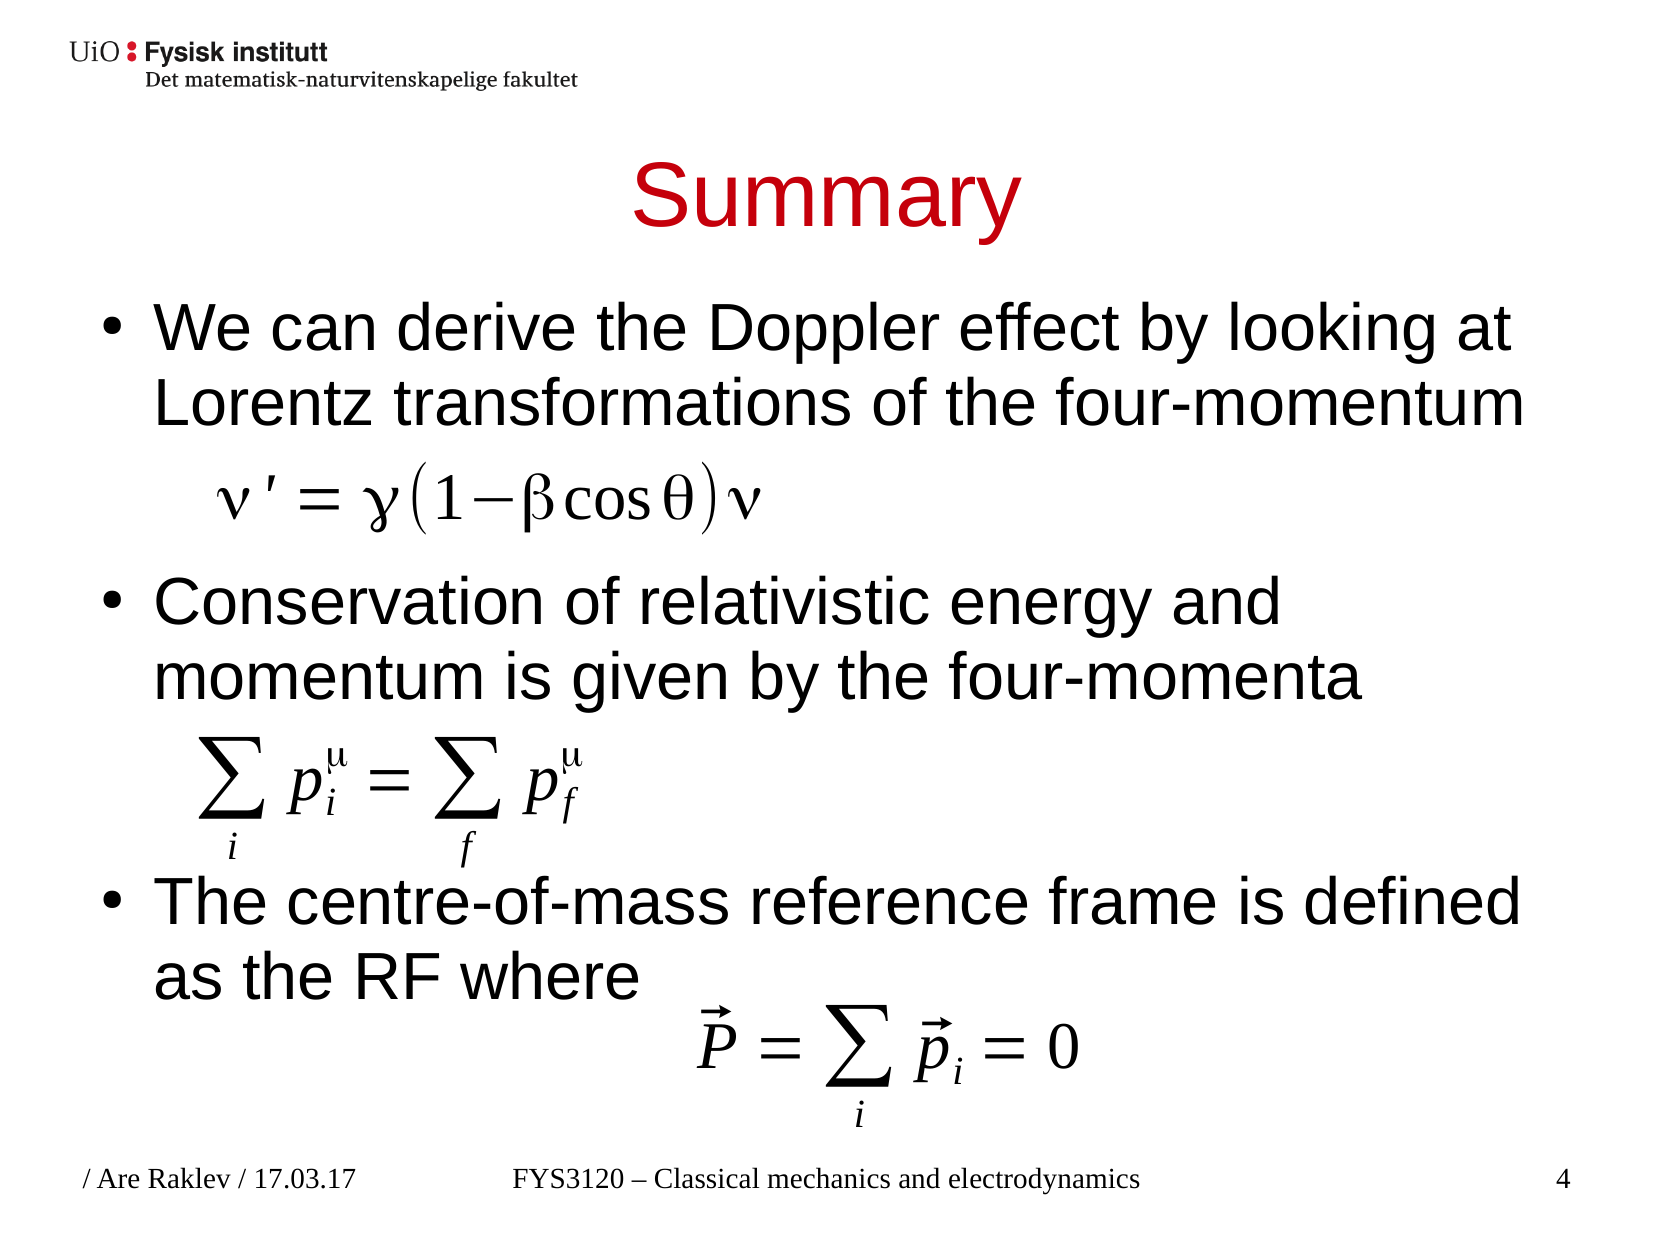

# Summary
We can derive the Doppler effect by looking at Lorentz transformations of the four-momentum
Conservation of relativistic energy and momentum is given by the four-momenta
The centre-of-mass reference frame is defined as the RF where
/ Are Raklev / 17.03.17
FYS3120 – Classical mechanics and electrodynamics
4